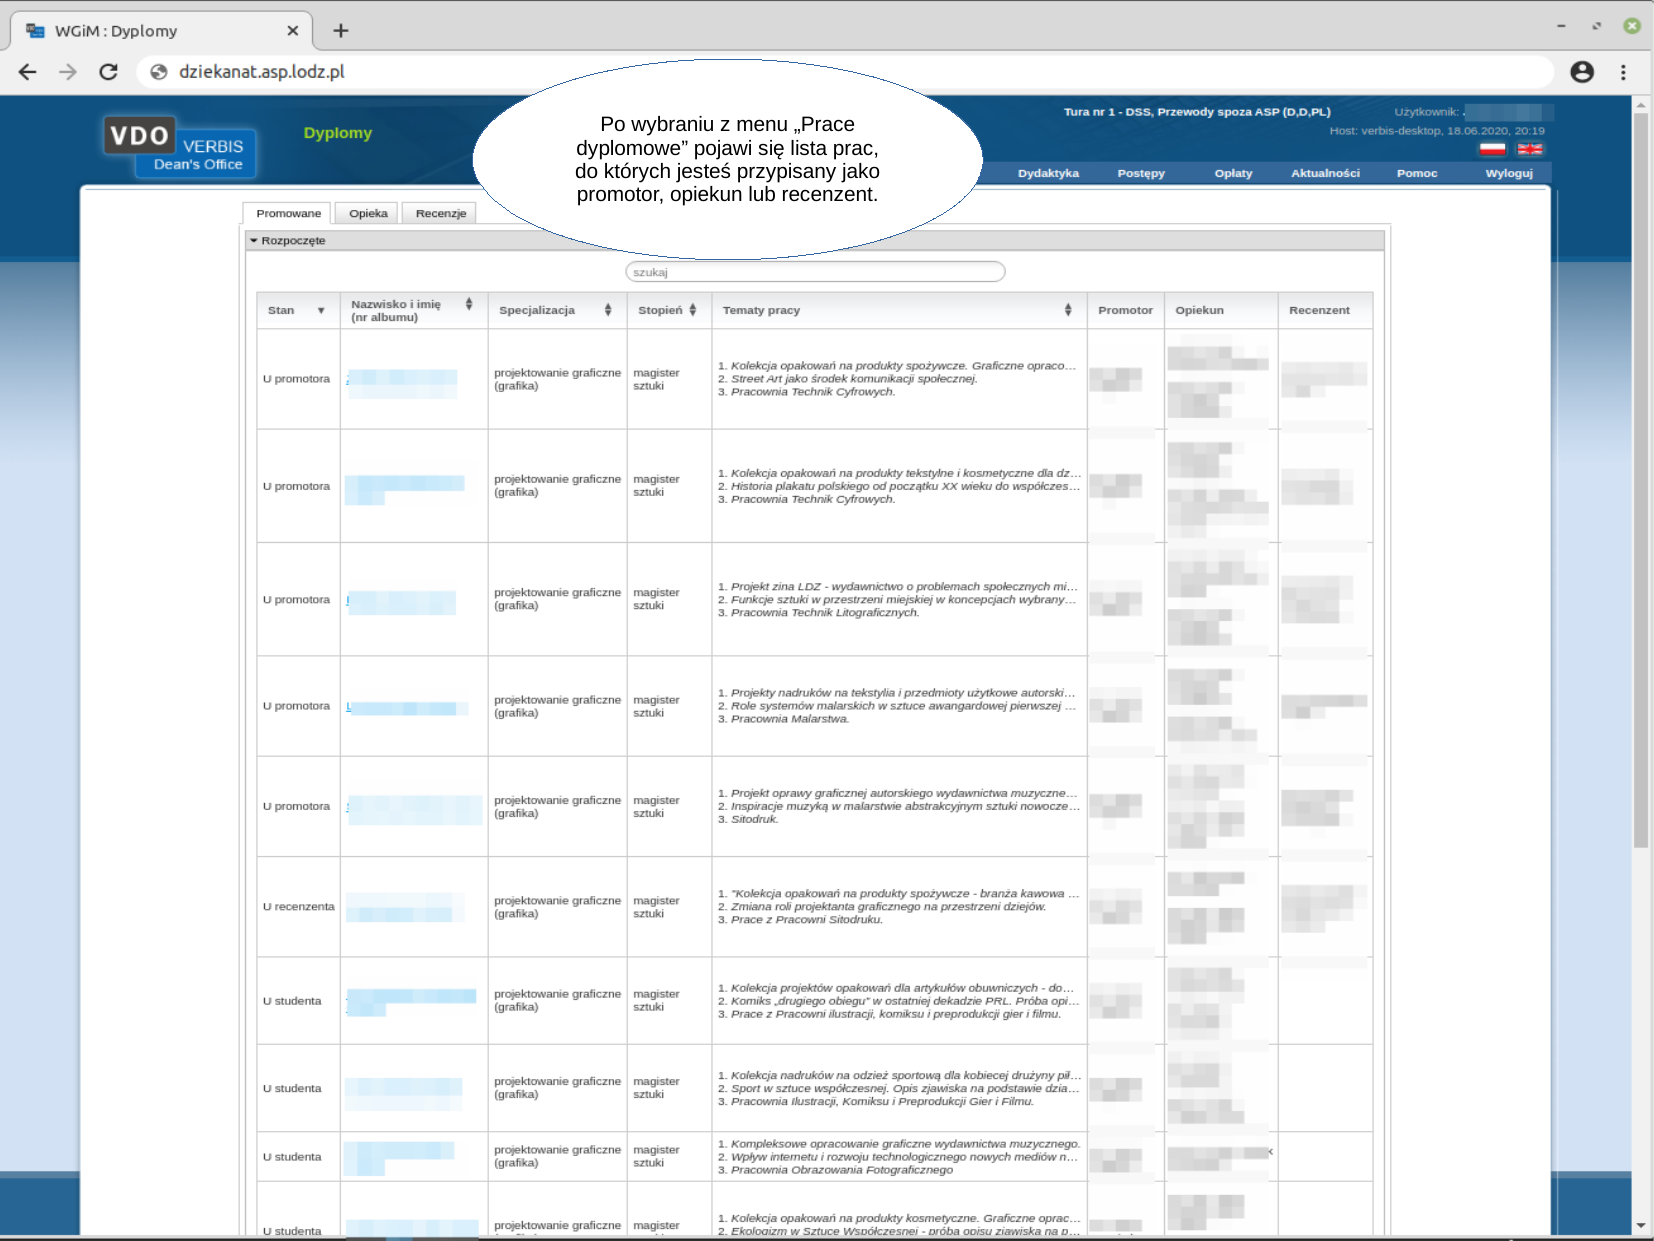

Po wybraniu z menu „Prace dyplomowe” pojawi się lista prac, do których jesteś przypisany jako promotor, opiekun lub recenzent.